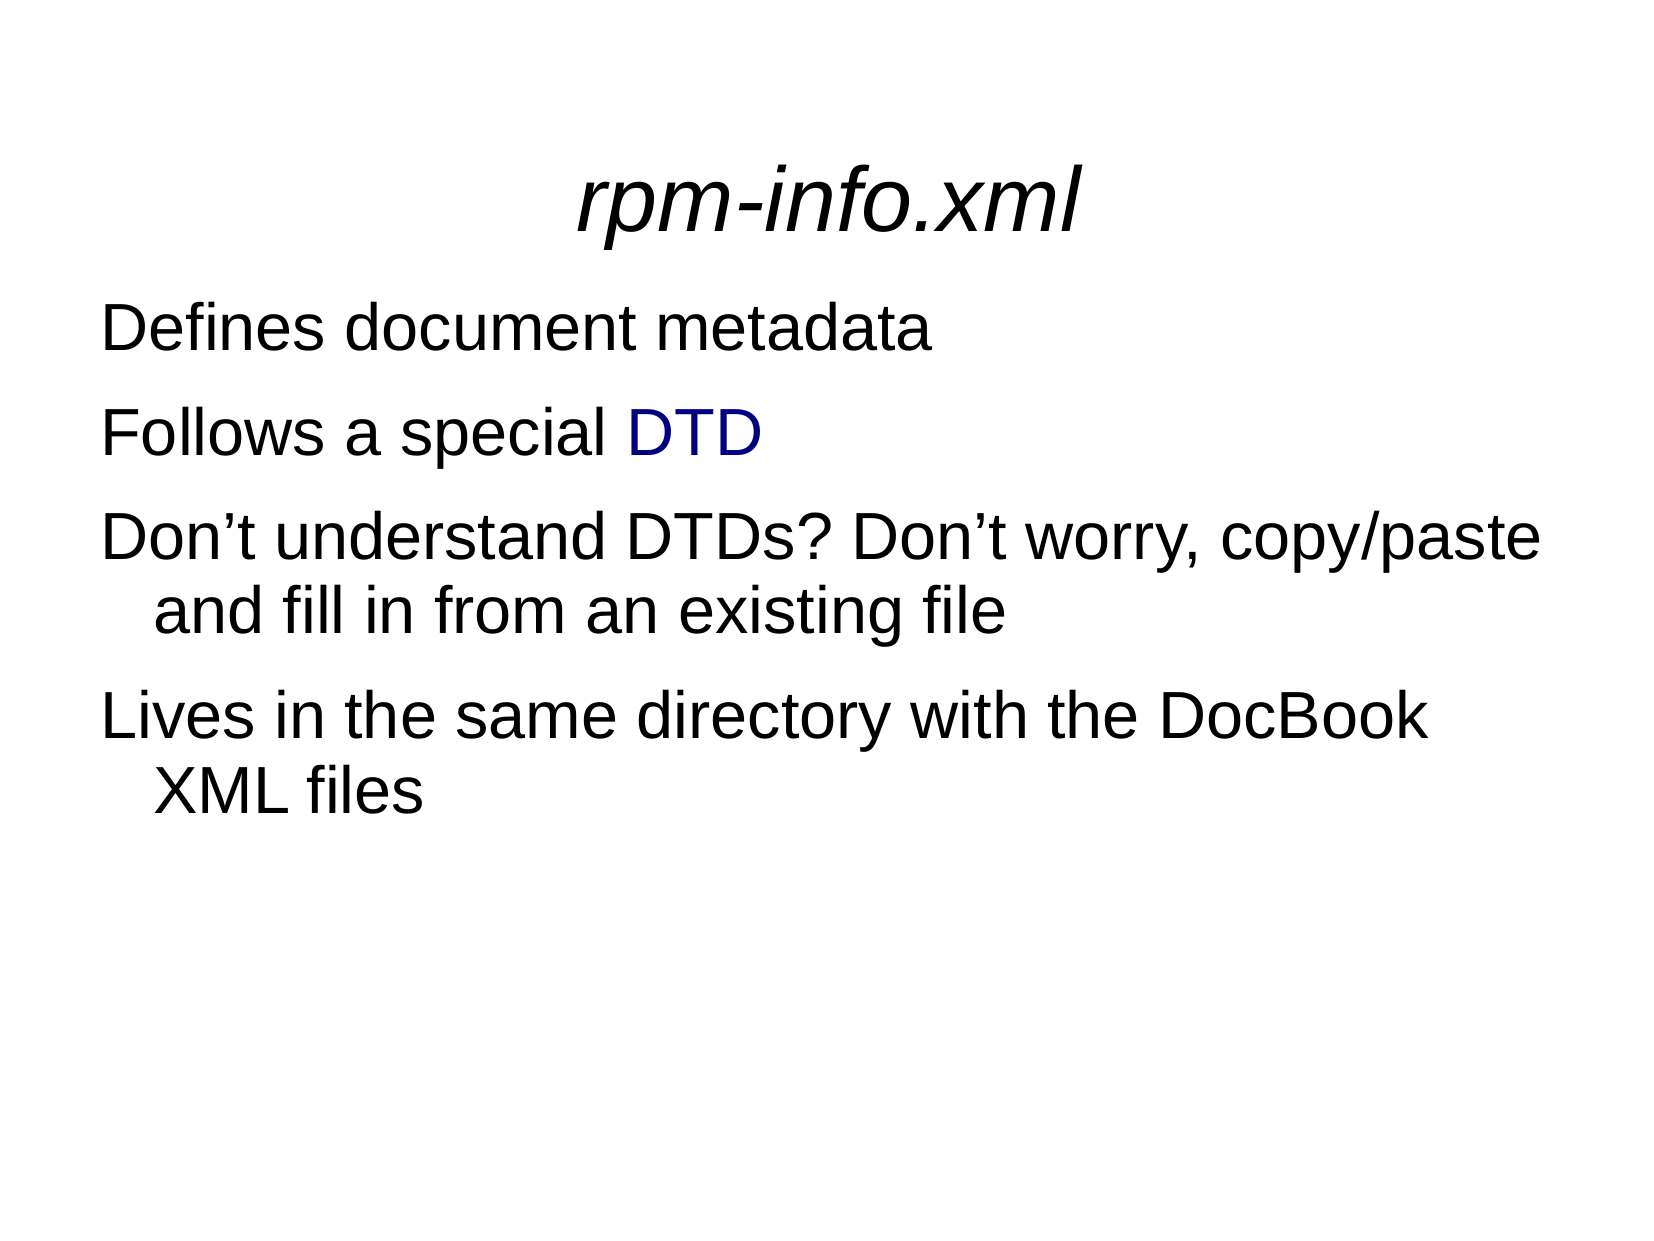

# rpm-info.xml
Defines document metadata
Follows a special DTD
Don’t understand DTDs? Don’t worry, copy/paste and fill in from an existing file
Lives in the same directory with the DocBook XML files